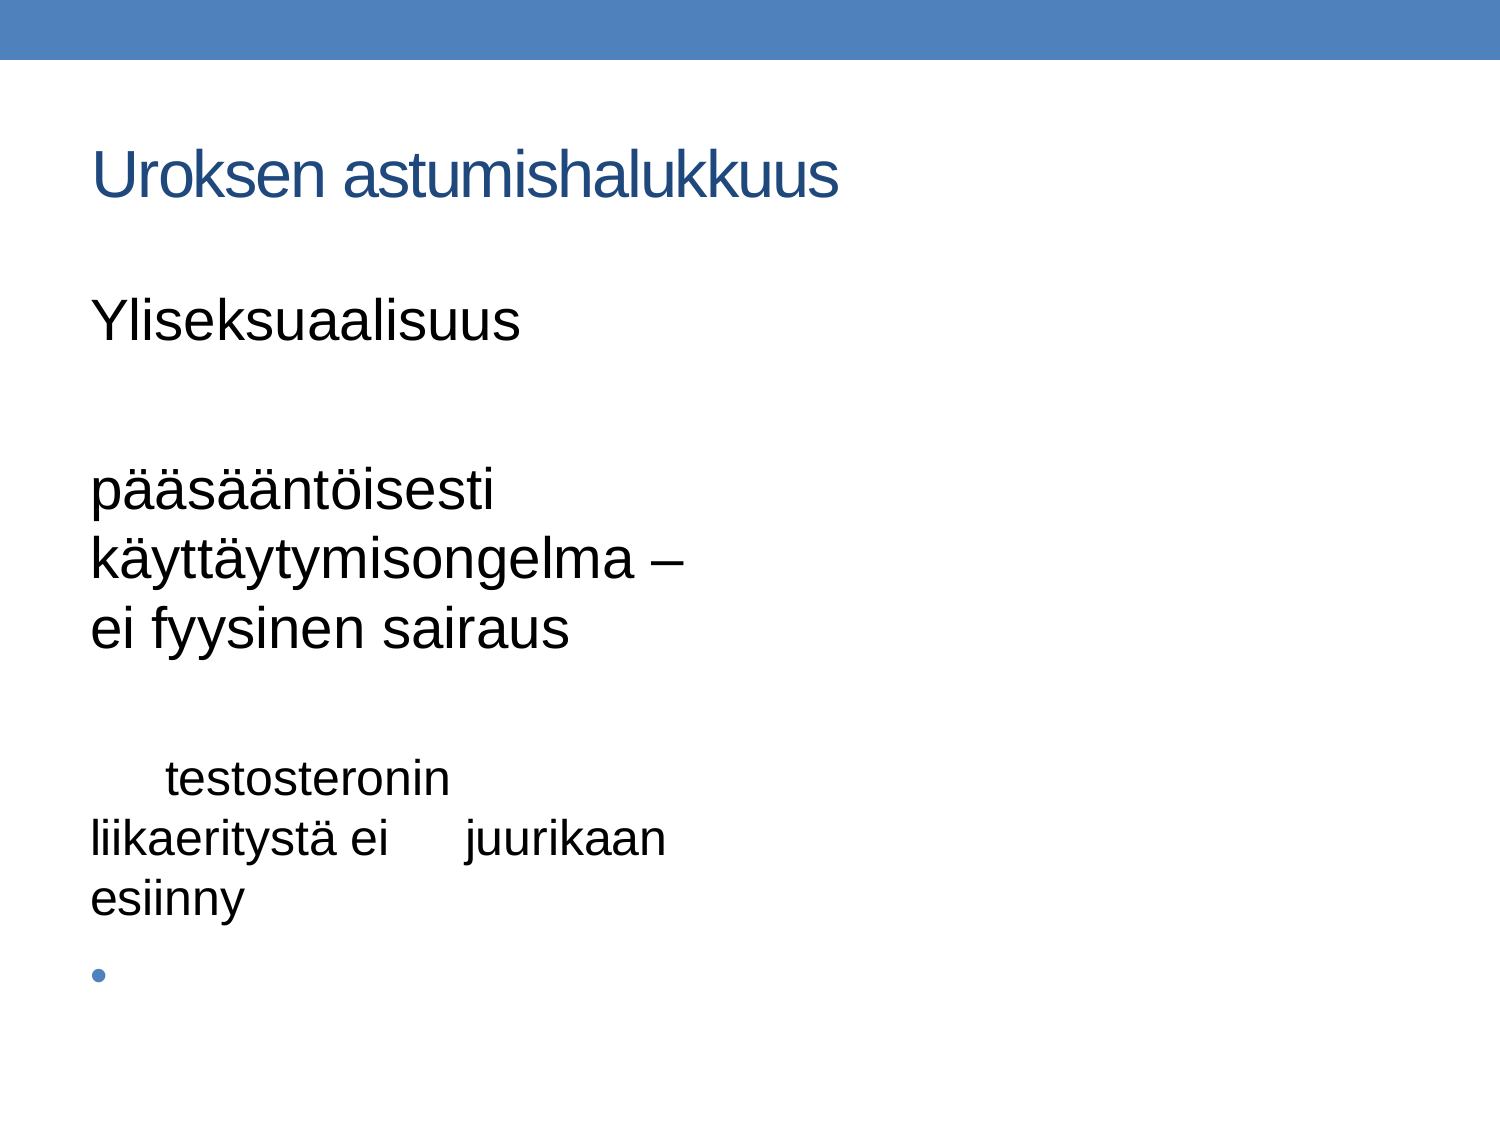

# Uroksen astumishalukkuus
Yliseksuaalisuus
pääsääntöisesti käyttäytymisongelma – ei fyysinen sairaus
	testosteronin 	liikaeritystä ei 	juurikaan esiinny